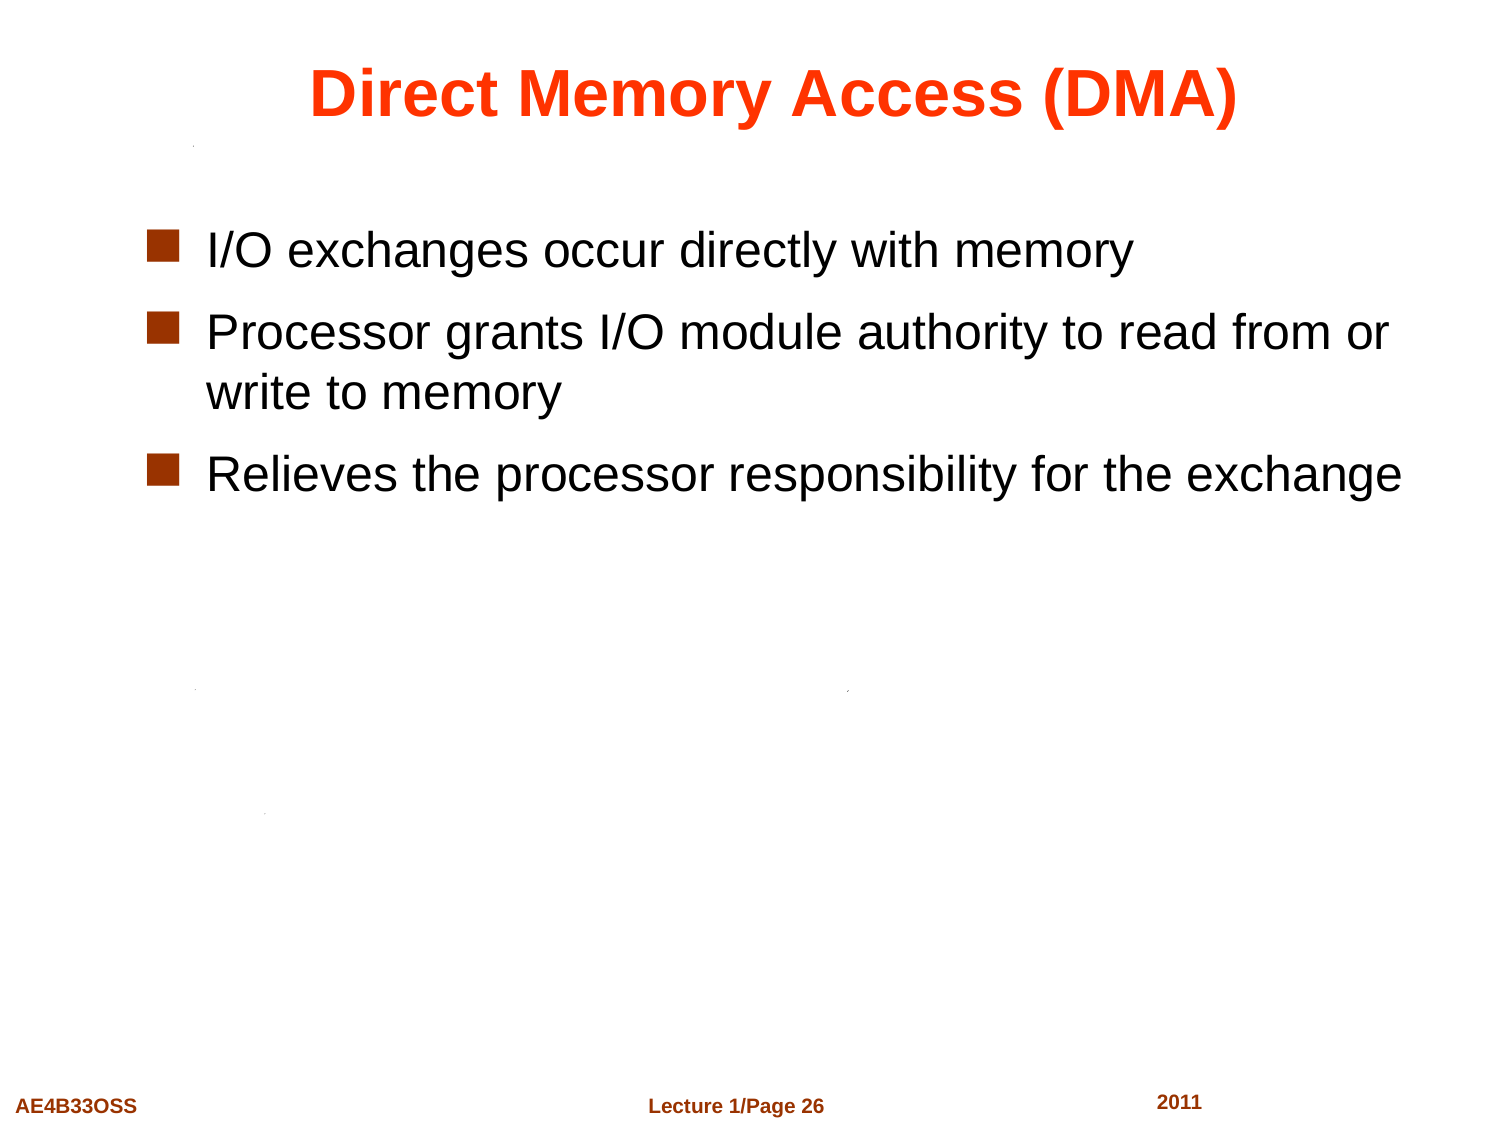

# Direct Memory Access (DMA)
I/O exchanges occur directly with memory
Processor grants I/O module authority to read from or write to memory
Relieves the processor responsibility for the exchange